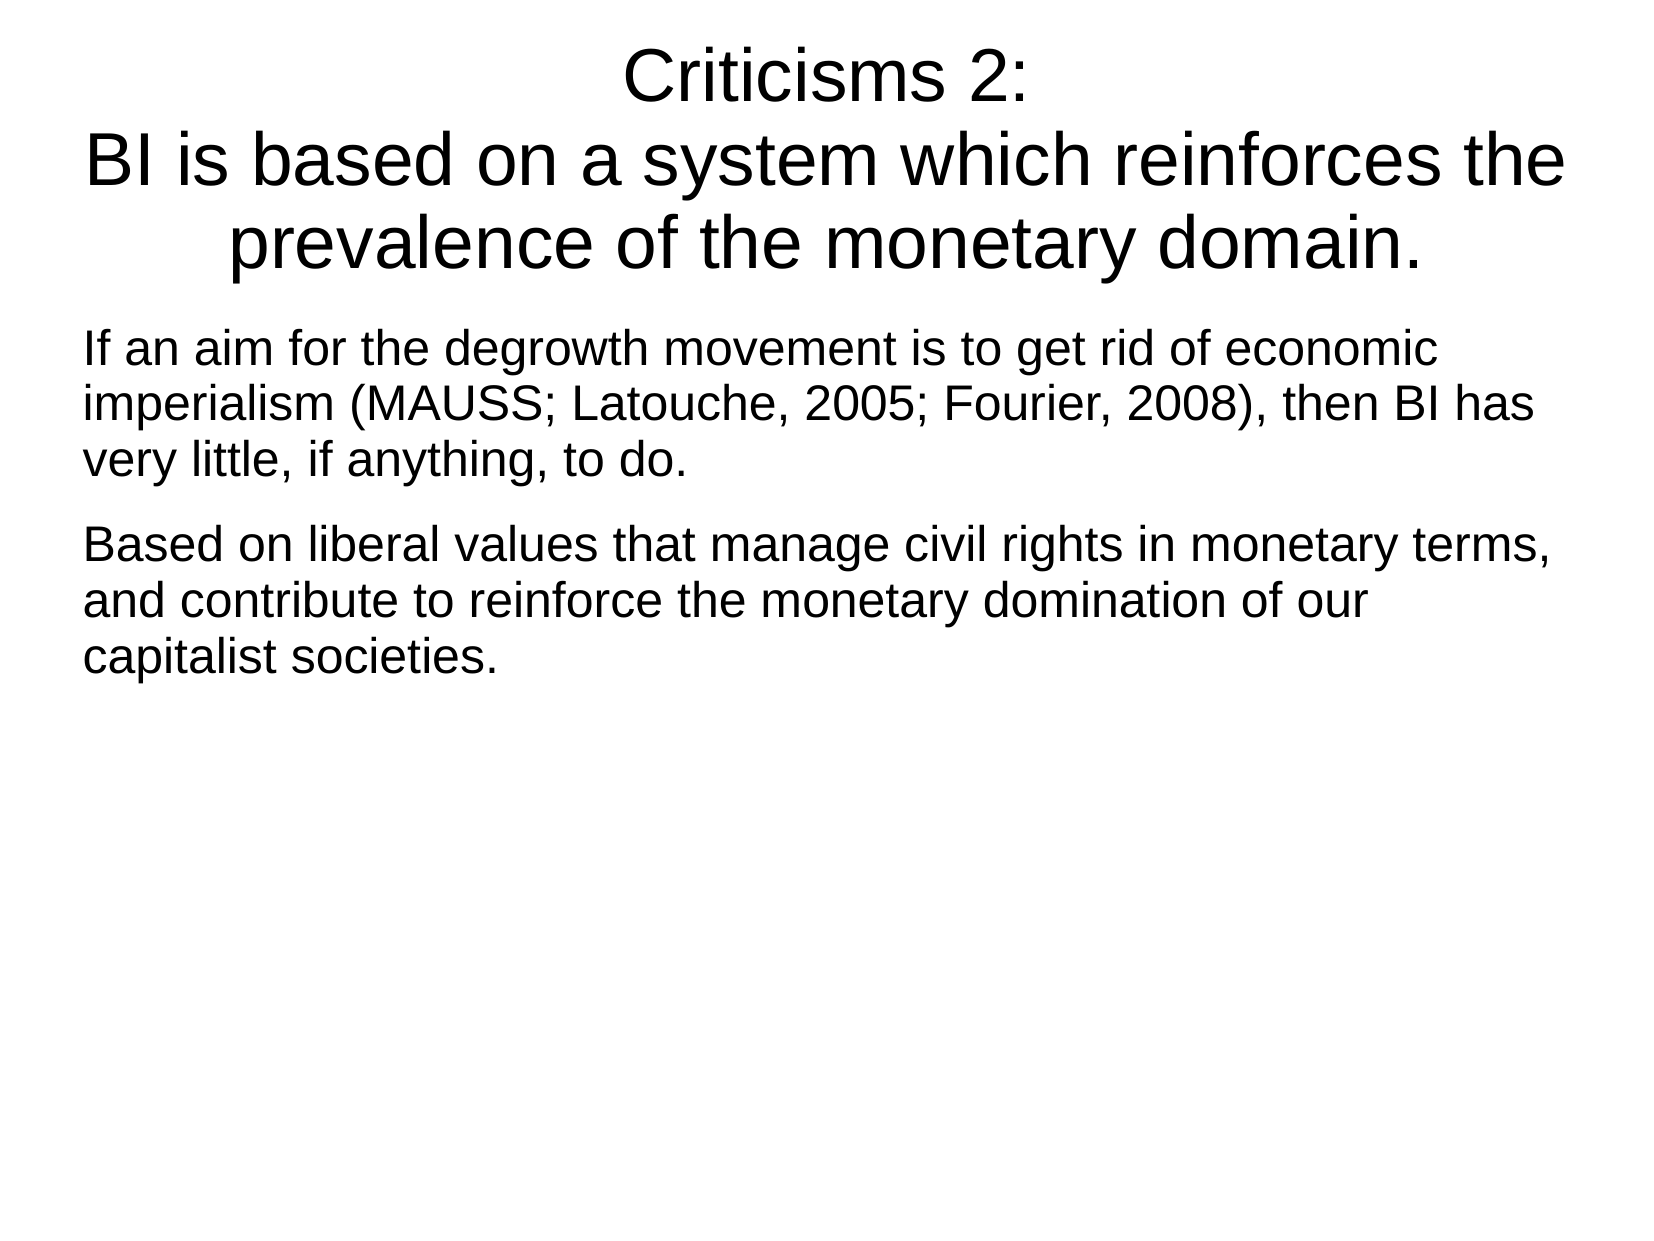

Criticisms 2:
BI is based on a system which reinforces the prevalence of the monetary domain.
# If an aim for the degrowth movement is to get rid of economic imperialism (MAUSS; Latouche, 2005; Fourier, 2008), then BI has very little, if anything, to do.
Based on liberal values that manage civil rights in monetary terms, and contribute to reinforce the monetary domination of our capitalist societies.